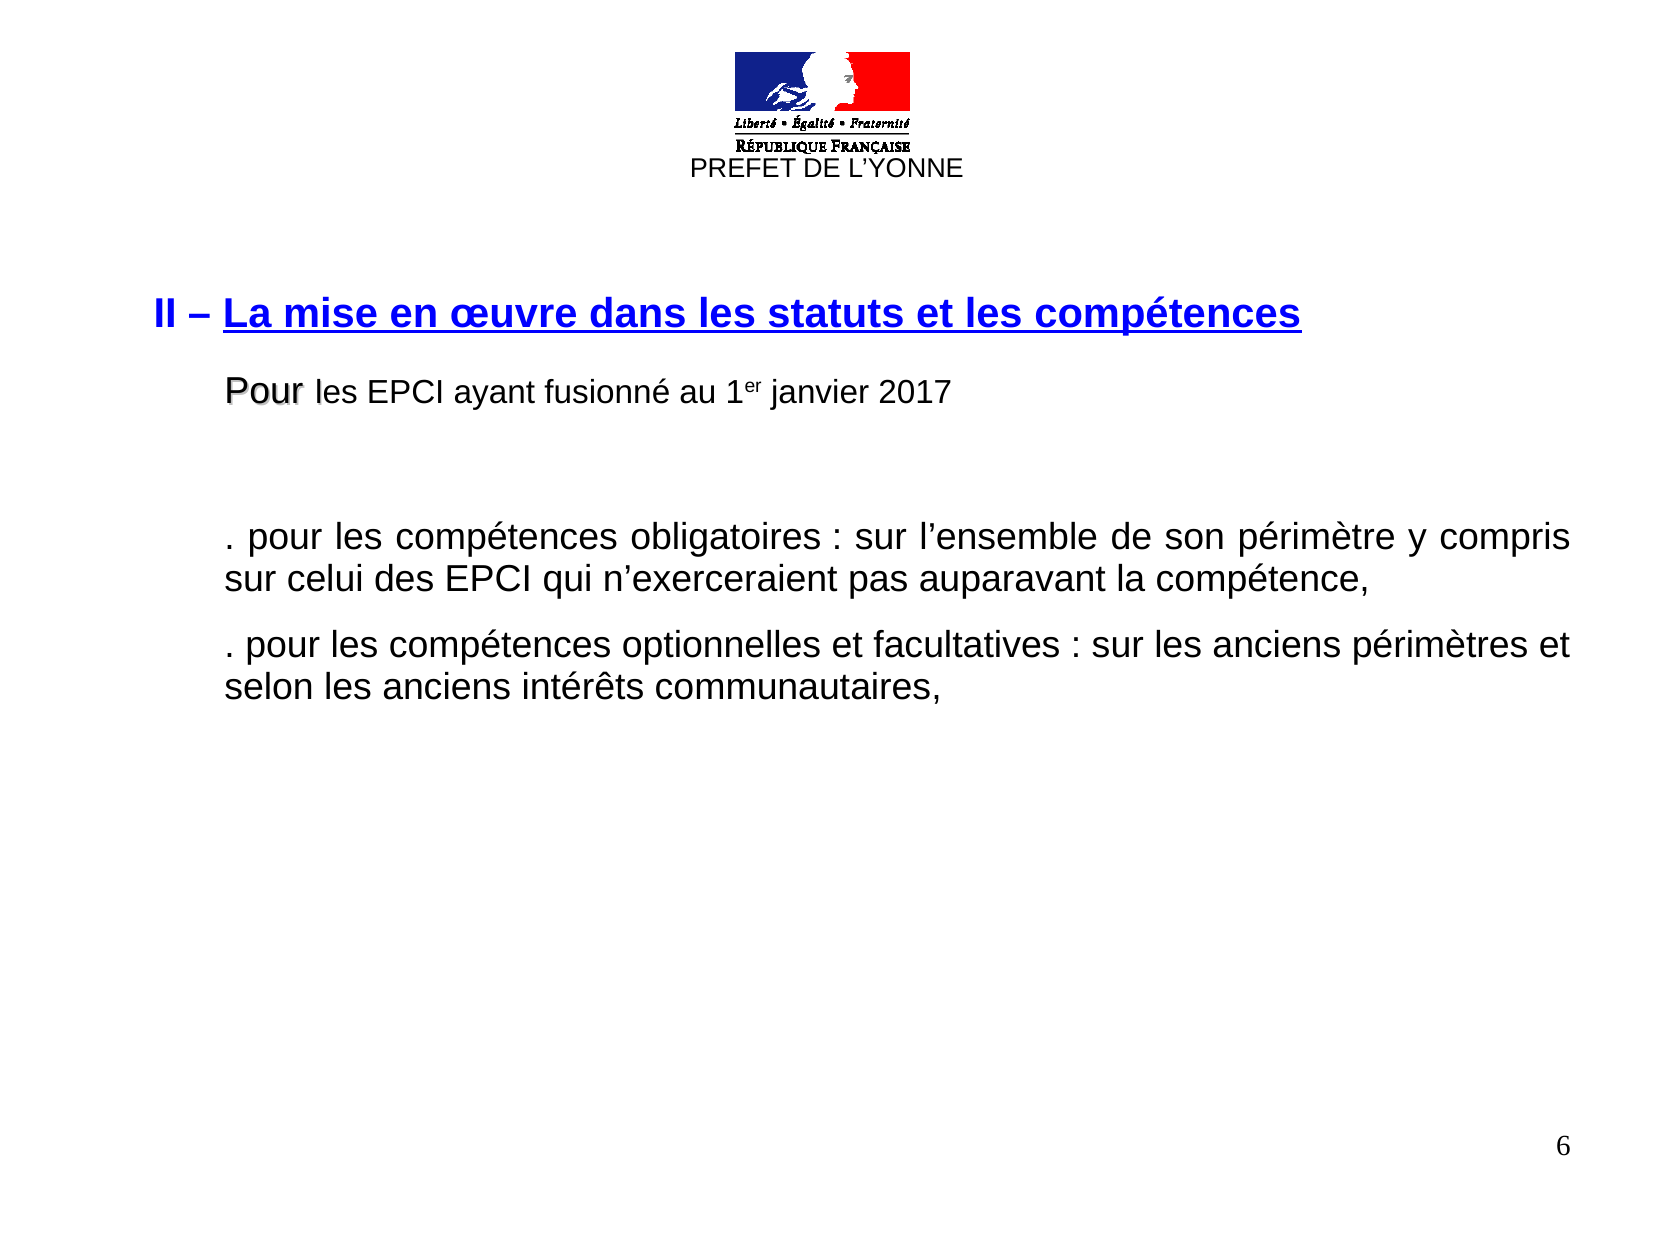

# PREFET DE L’YONNE
II – La mise en œuvre dans les statuts et les compétences
Pour les EPCI ayant fusionné au 1er janvier 2017
. pour les compétences obligatoires : sur l’ensemble de son périmètre y compris sur celui des EPCI qui n’exerceraient pas auparavant la compétence,
. pour les compétences optionnelles et facultatives : sur les anciens périmètres et selon les anciens intérêts communautaires,
6